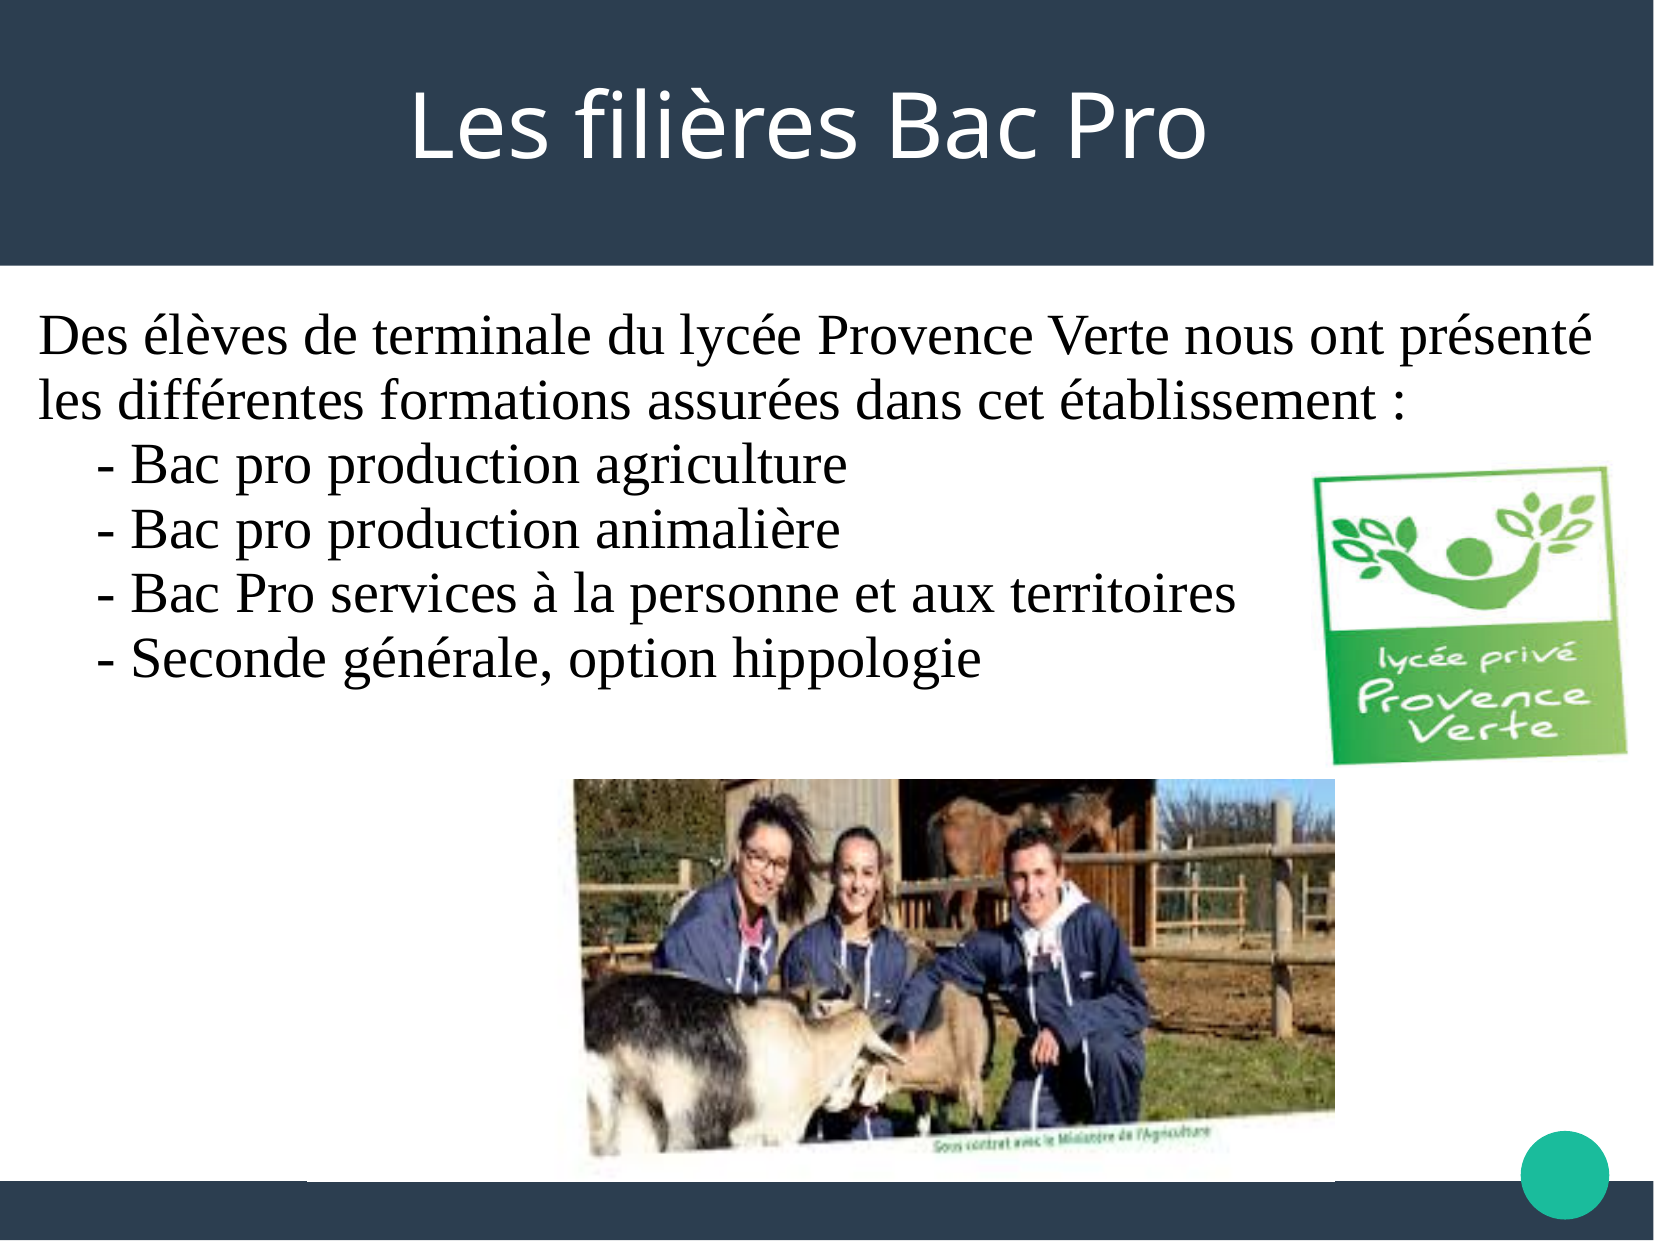

Les filières Bac Pro
Des élèves de terminale du lycée Provence Verte nous ont présenté les différentes formations assurées dans cet établissement :
 - Bac pro production agriculture
 - Bac pro production animalière
 - Bac Pro services à la personne et aux territoires
 - Seconde générale, option hippologie